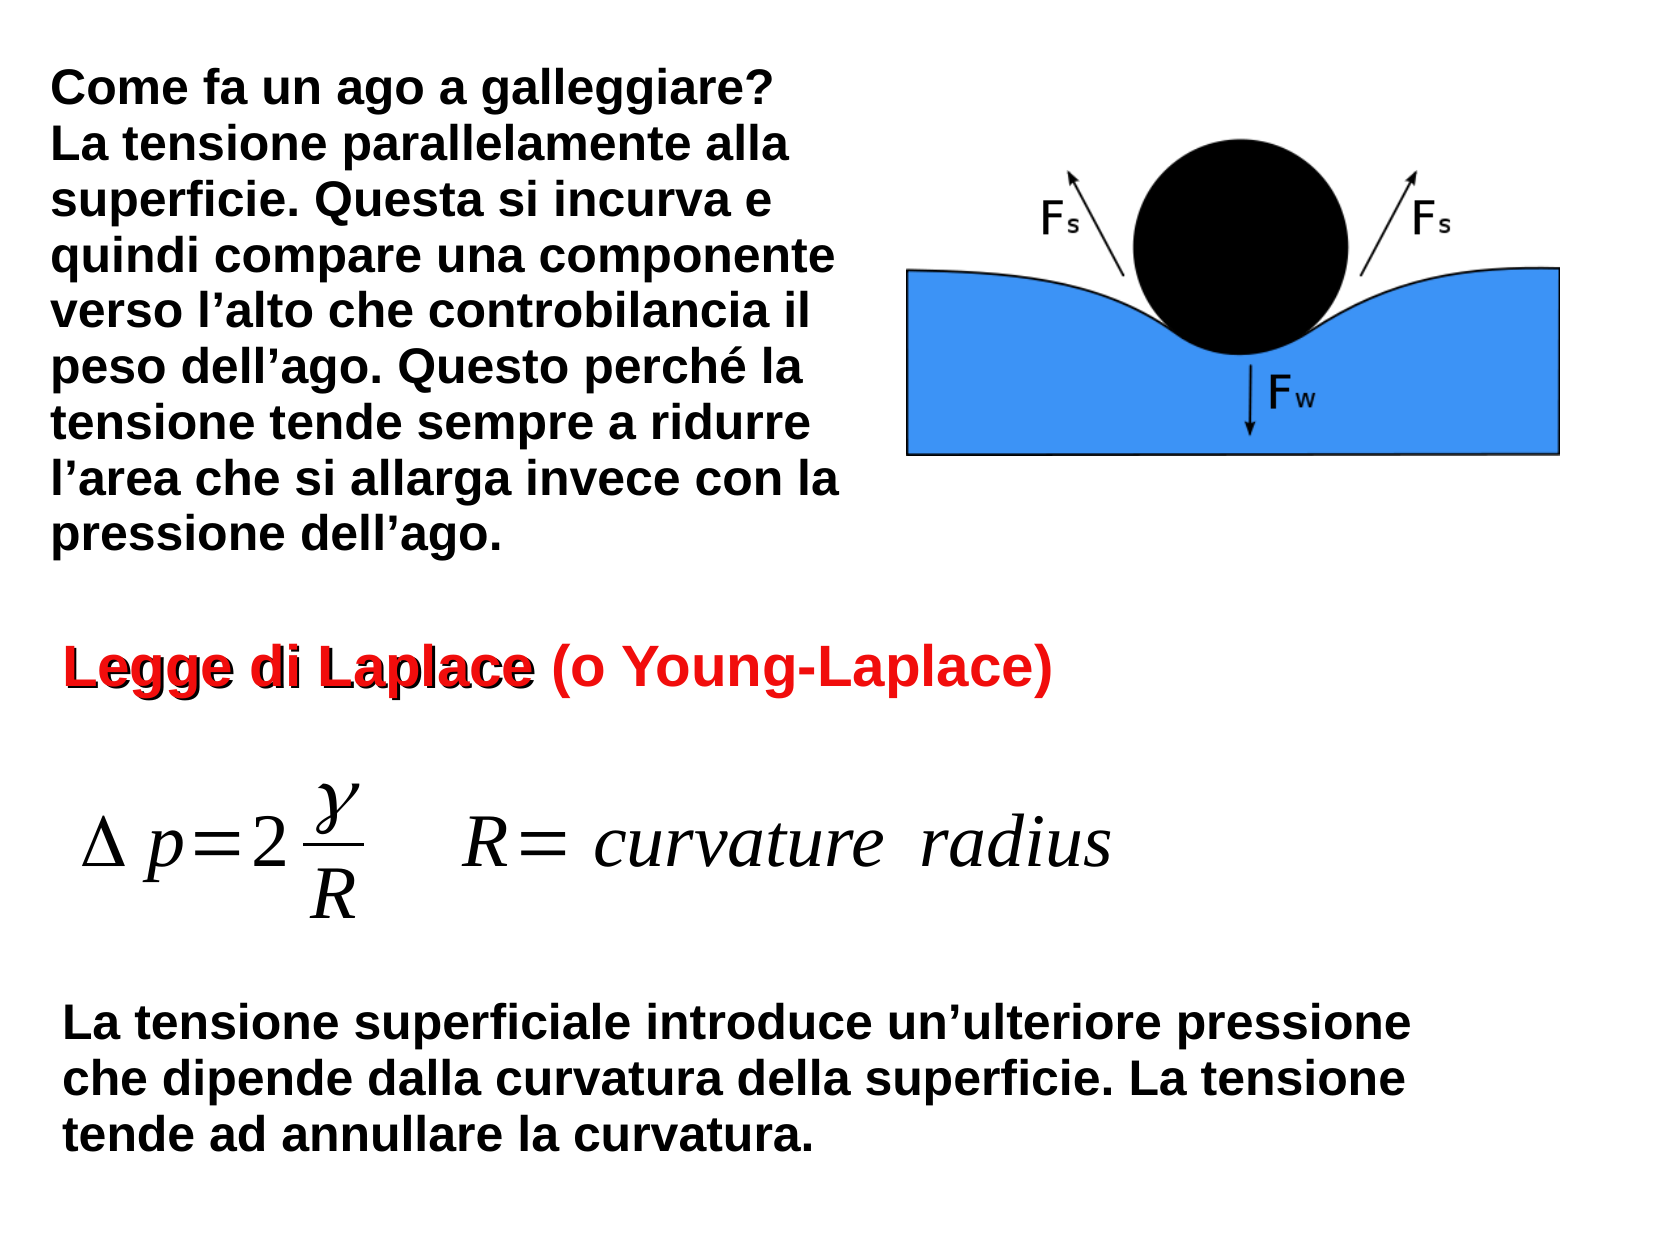

Come fa un ago a galleggiare?
La tensione parallelamente alla superficie. Questa si incurva e quindi compare una componente verso l’alto che controbilancia il peso dell’ago. Questo perché la tensione tende sempre a ridurre l’area che si allarga invece con la pressione dell’ago.
Legge di Laplace (o Young-Laplace)
La tensione superficiale introduce un’ulteriore pressione che dipende dalla curvatura della superficie. La tensione tende ad annullare la curvatura.